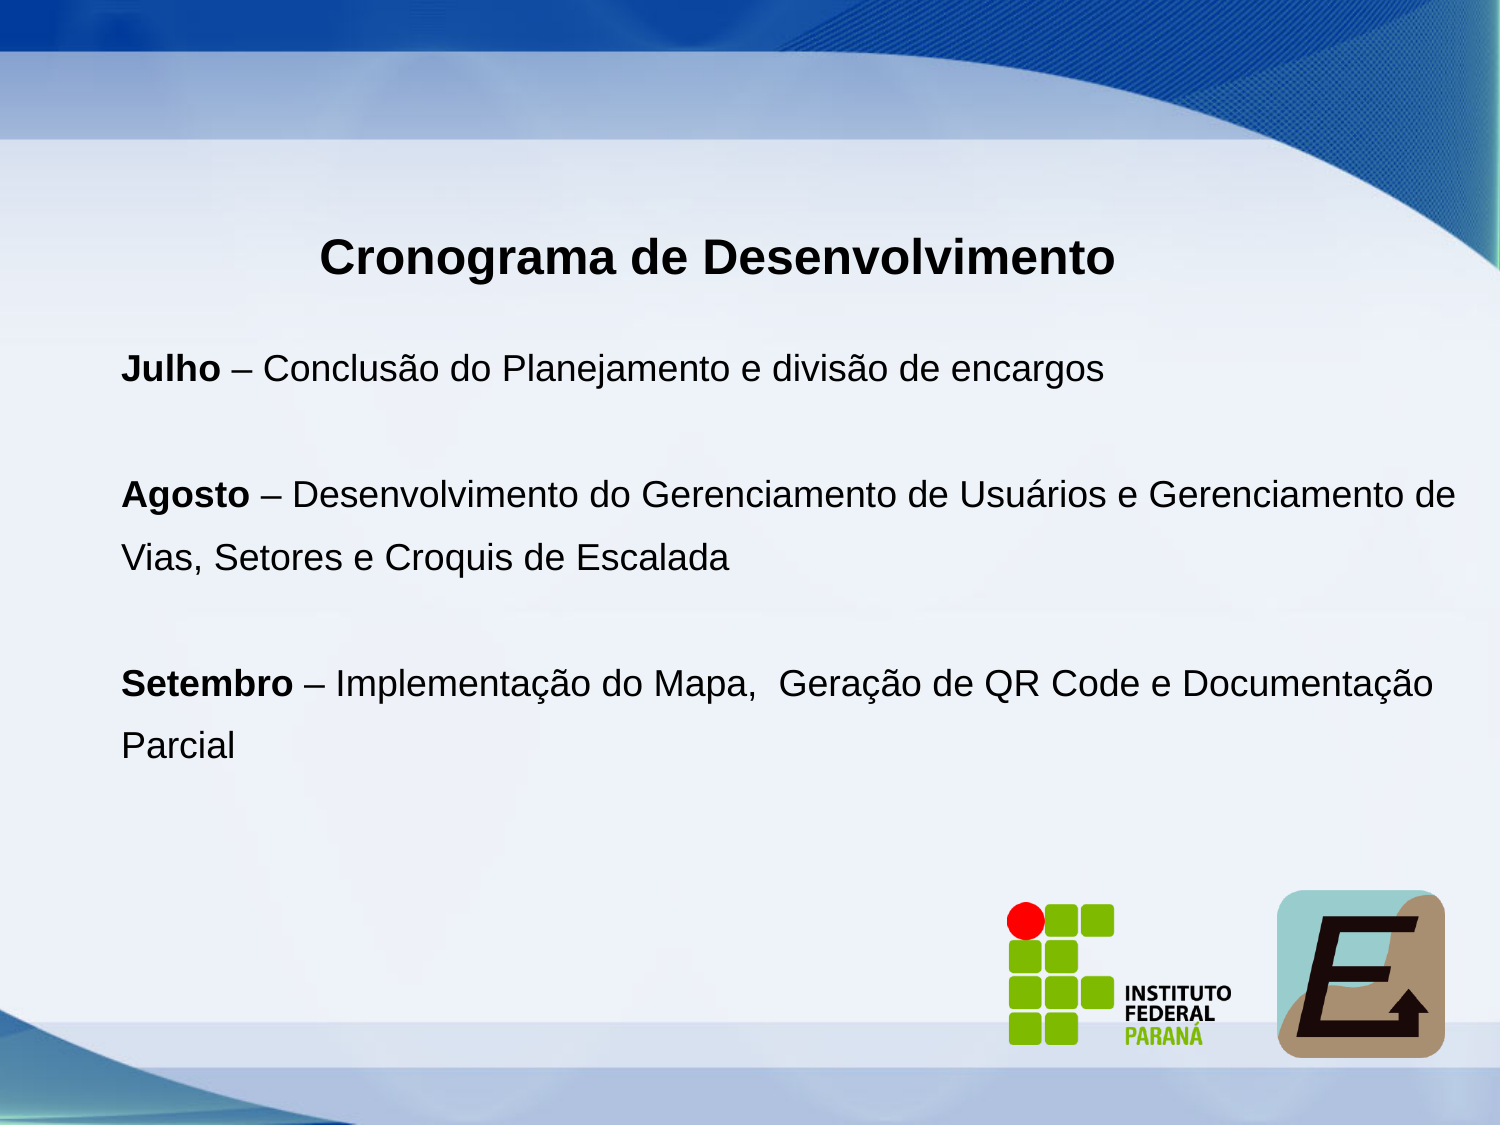

Cronograma de Desenvolvimento
Julho – Conclusão do Planejamento e divisão de encargos
Agosto – Desenvolvimento do Gerenciamento de Usuários e Gerenciamento de Vias, Setores e Croquis de Escalada
Setembro – Implementação do Mapa, Geração de QR Code e Documentação Parcial